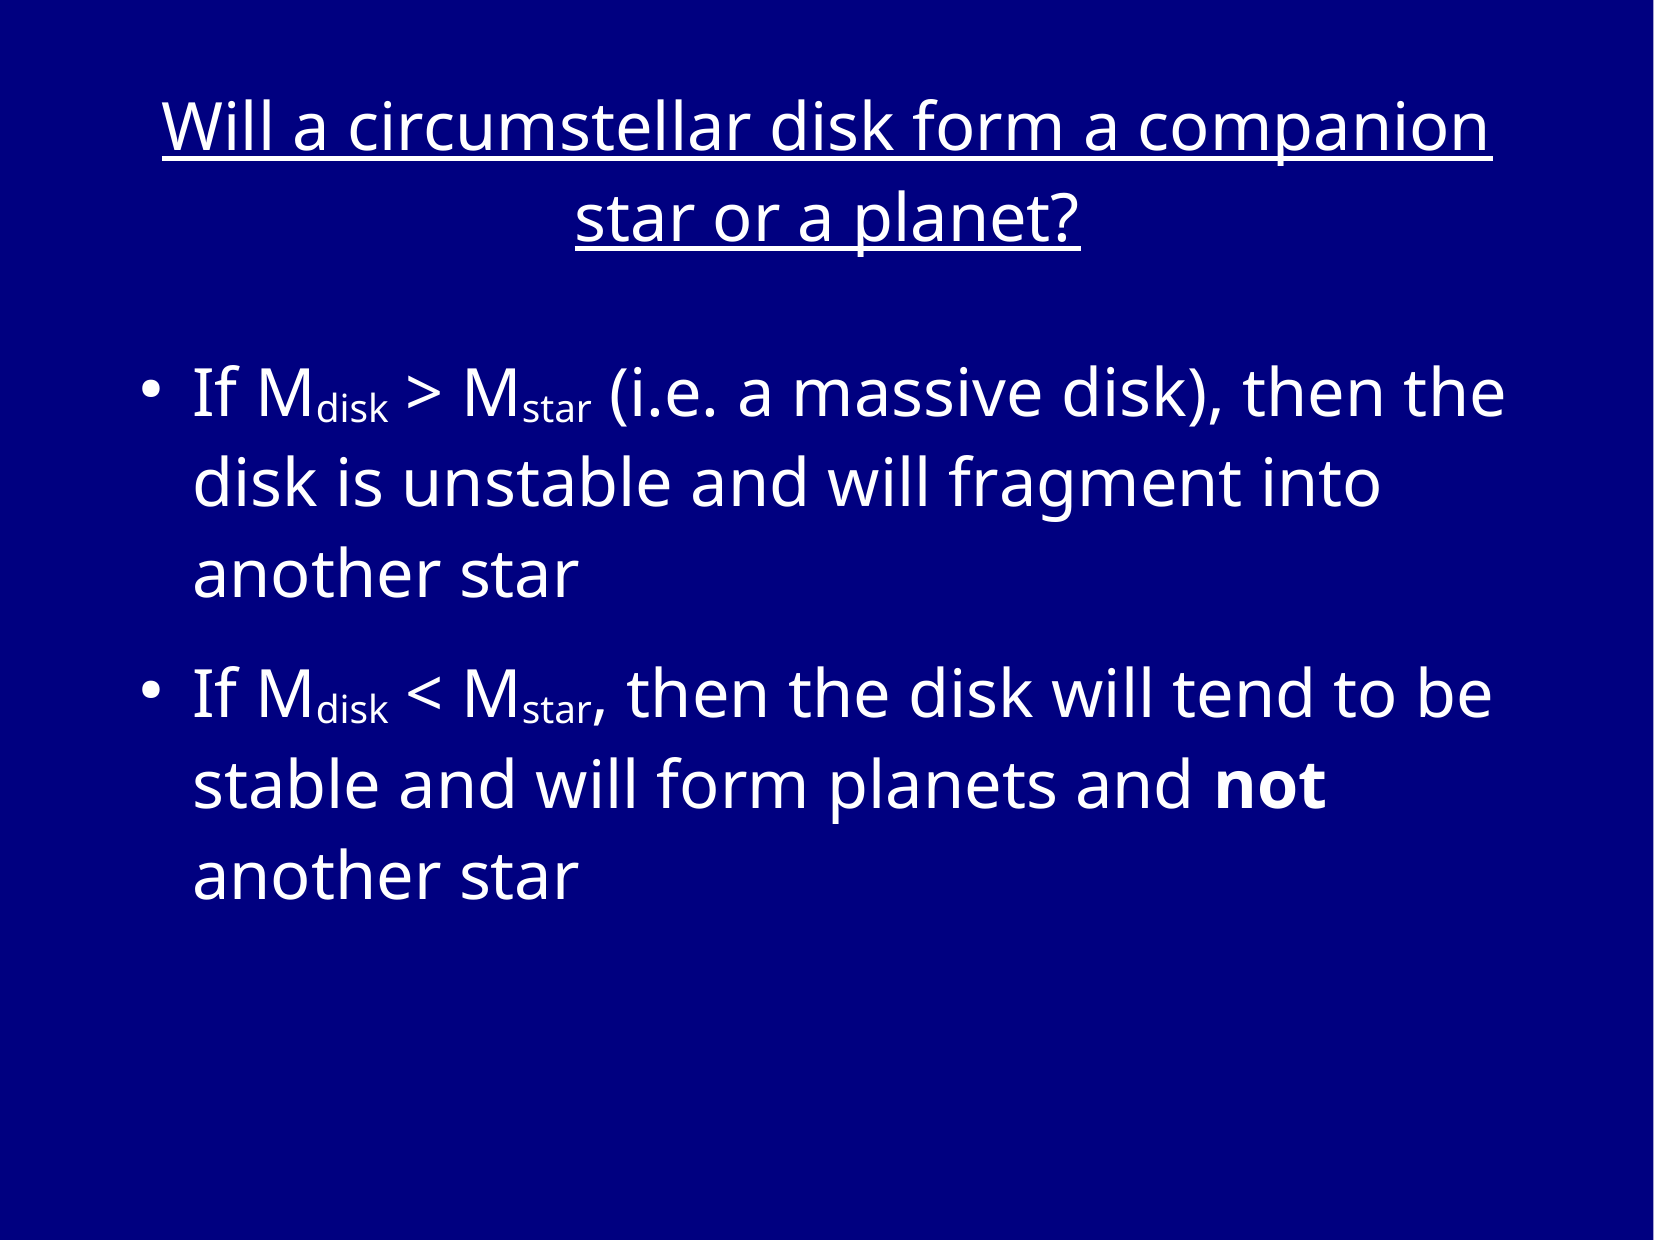

# Will a circumstellar disk form a companion star or a planet?
If Mdisk > Mstar (i.e. a massive disk), then the disk is unstable and will fragment into another star
If Mdisk < Mstar, then the disk will tend to be stable and will form planets and not another star